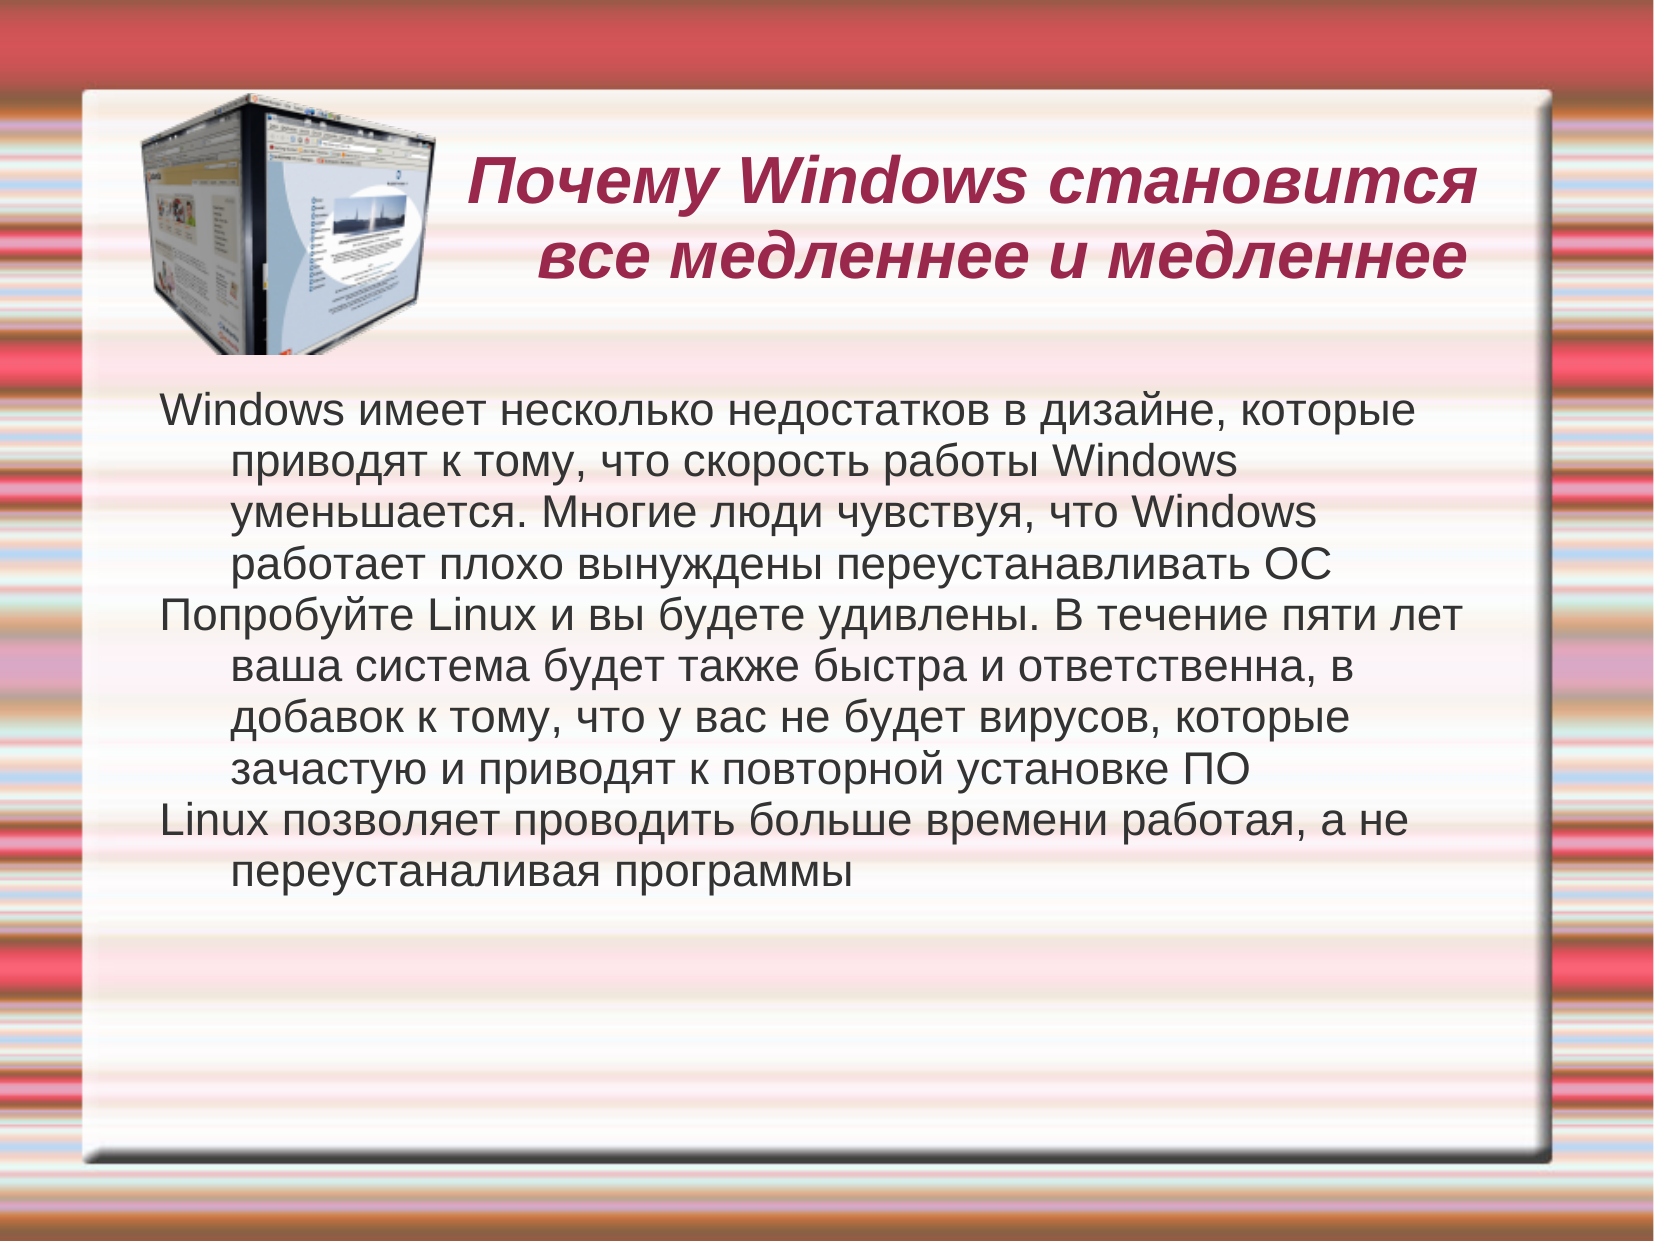

# Почему Windows становится все медленнее и медленнее
Windows имеет несколько недостатков в дизайне, которые приводят к тому, что скорость работы Windows уменьшается. Многие люди чувствуя, что Windows работает плохо вынуждены переустанавливать ОС
Попробуйте Linux и вы будете удивлены. В течение пяти лет ваша система будет также быстра и ответственна, в добавок к тому, что у вас не будет вирусов, которые зачастую и приводят к повторной установке ПО
Linux позволяет проводить больше времени работая, а не переустаналивая программы